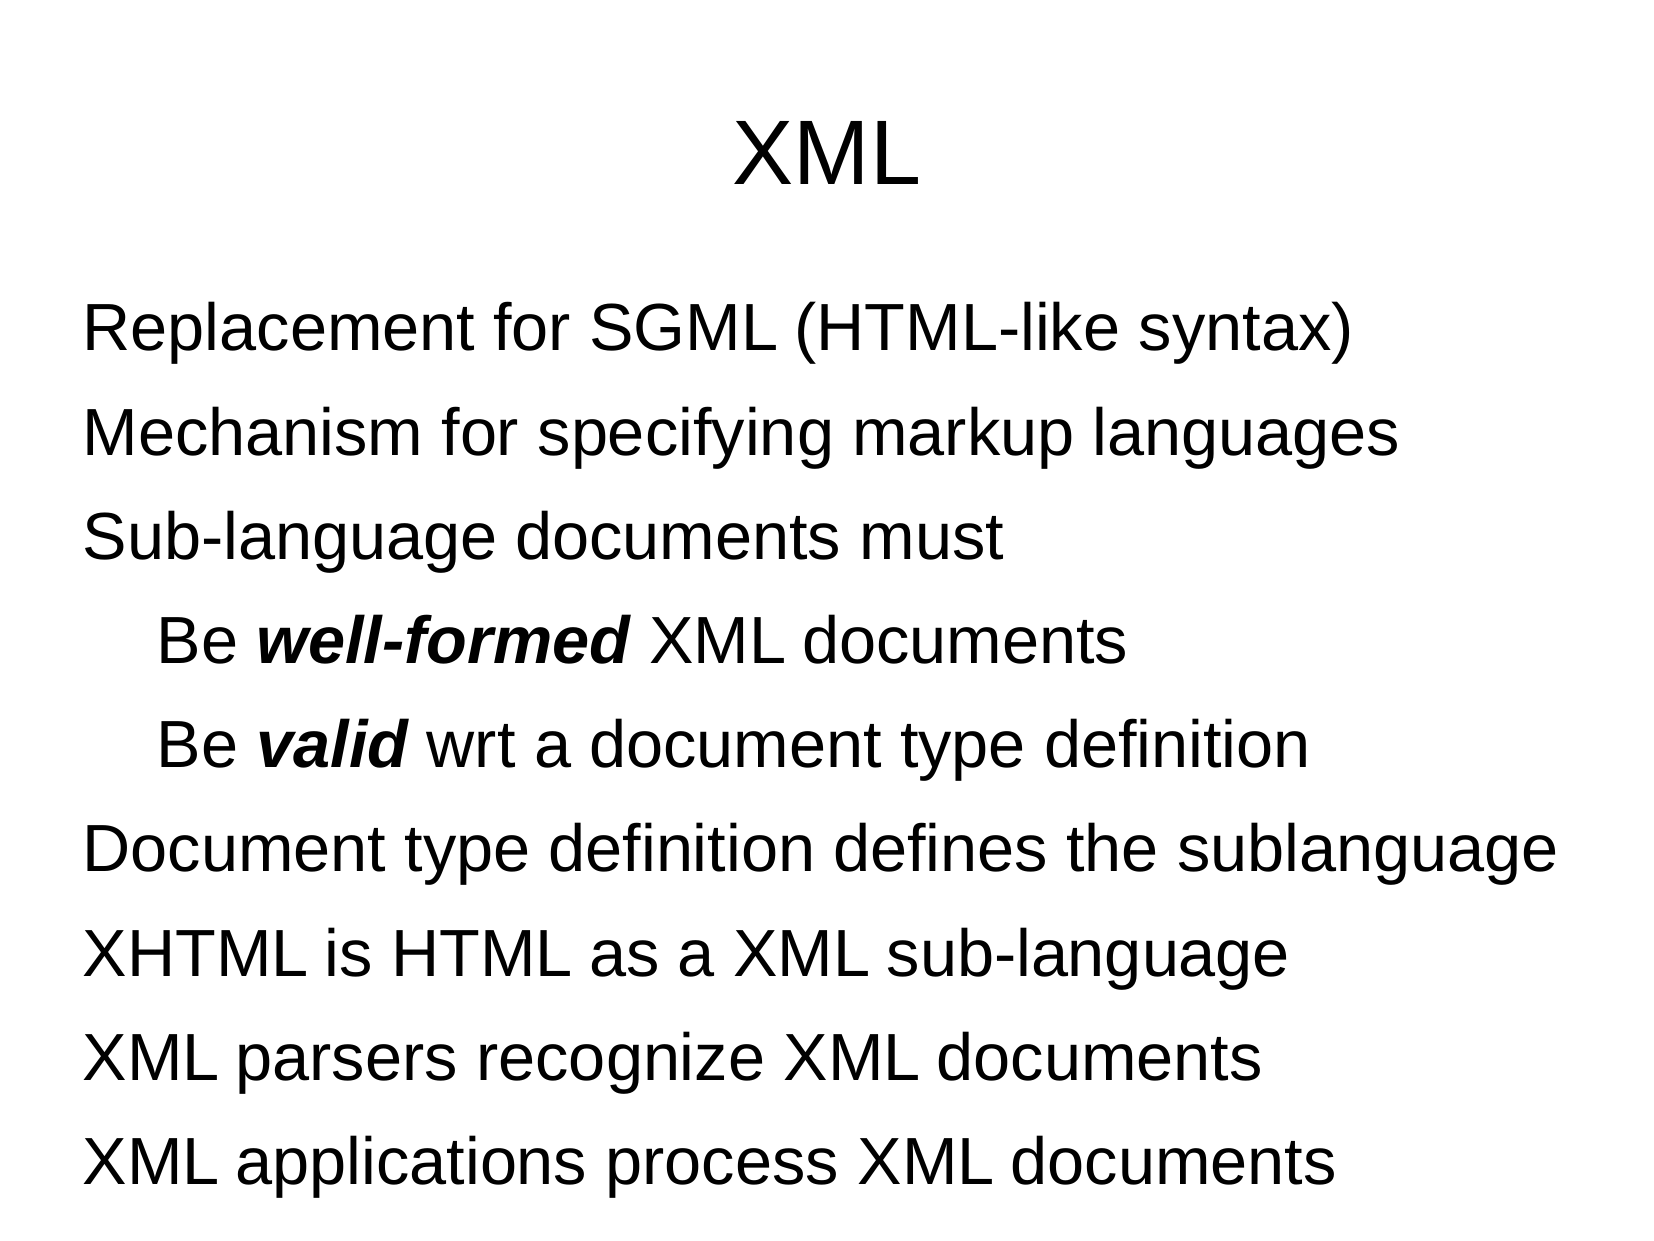

# XML
Replacement for SGML (HTML-like syntax)
Mechanism for specifying markup languages
Sub-language documents must
 Be well-formed XML documents
 Be valid wrt a document type definition
Document type definition defines the sublanguage
XHTML is HTML as a XML sub-language
XML parsers recognize XML documents
XML applications process XML documents